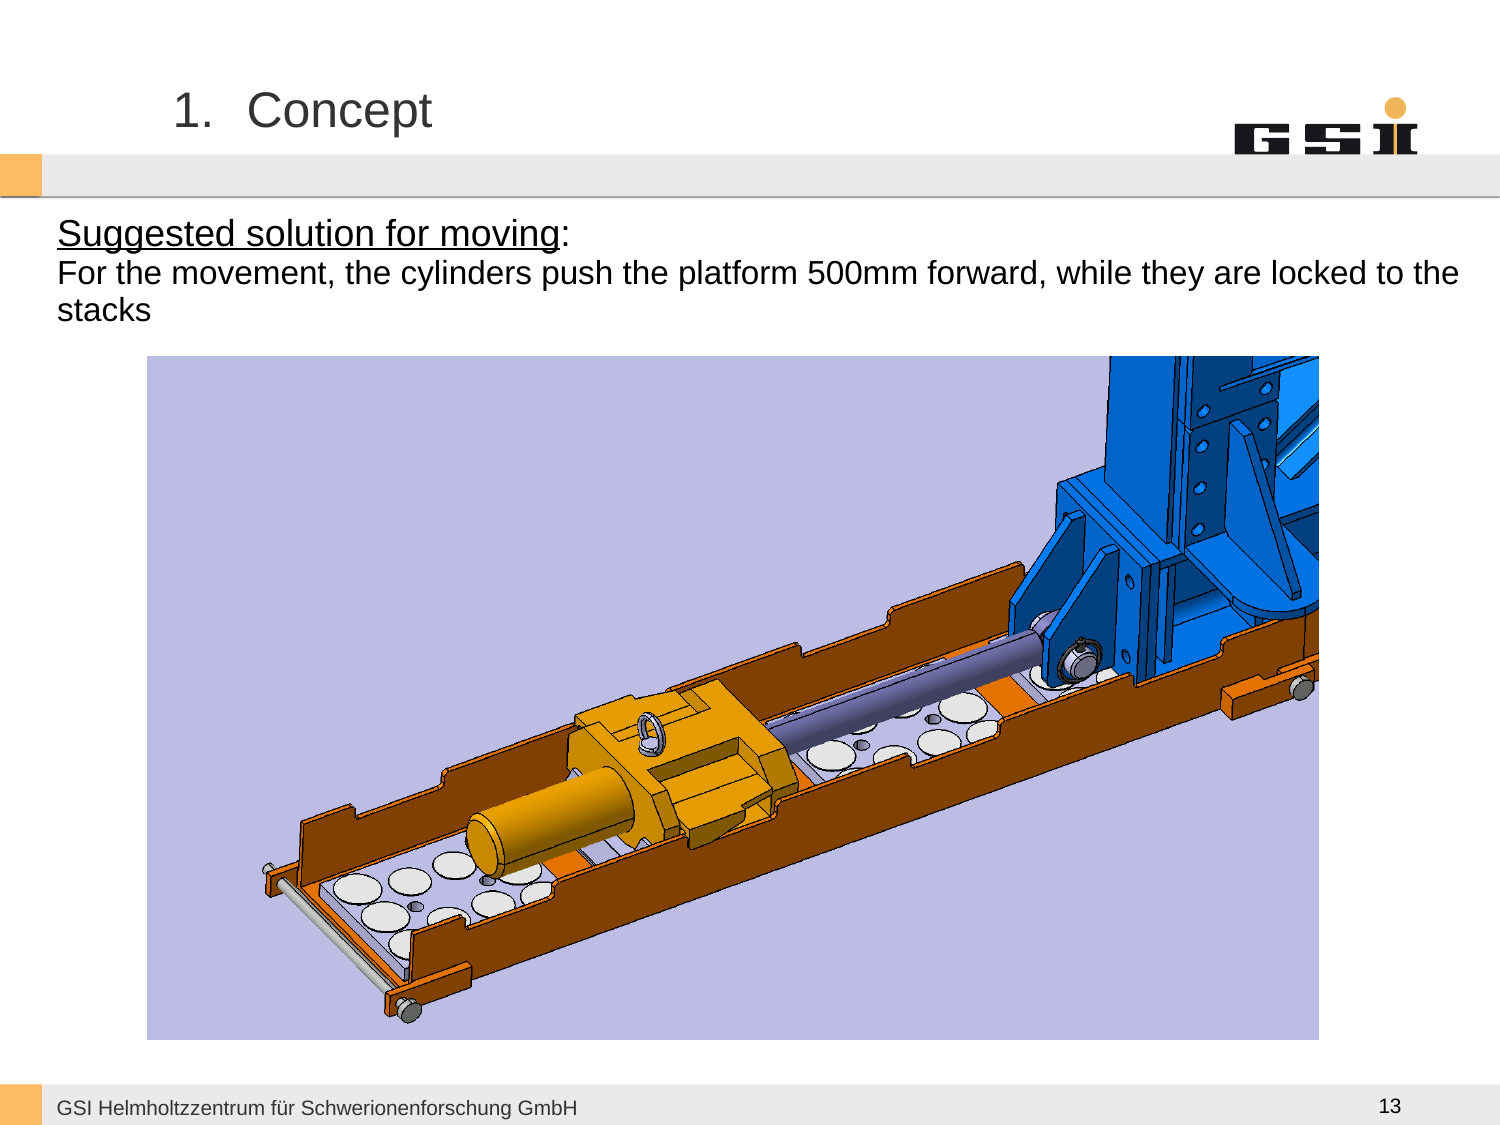

# 1.	Concept
Suggested solution for moving:
For the movement, the cylinders push the platform 500mm forward, while they are locked to the
stacks